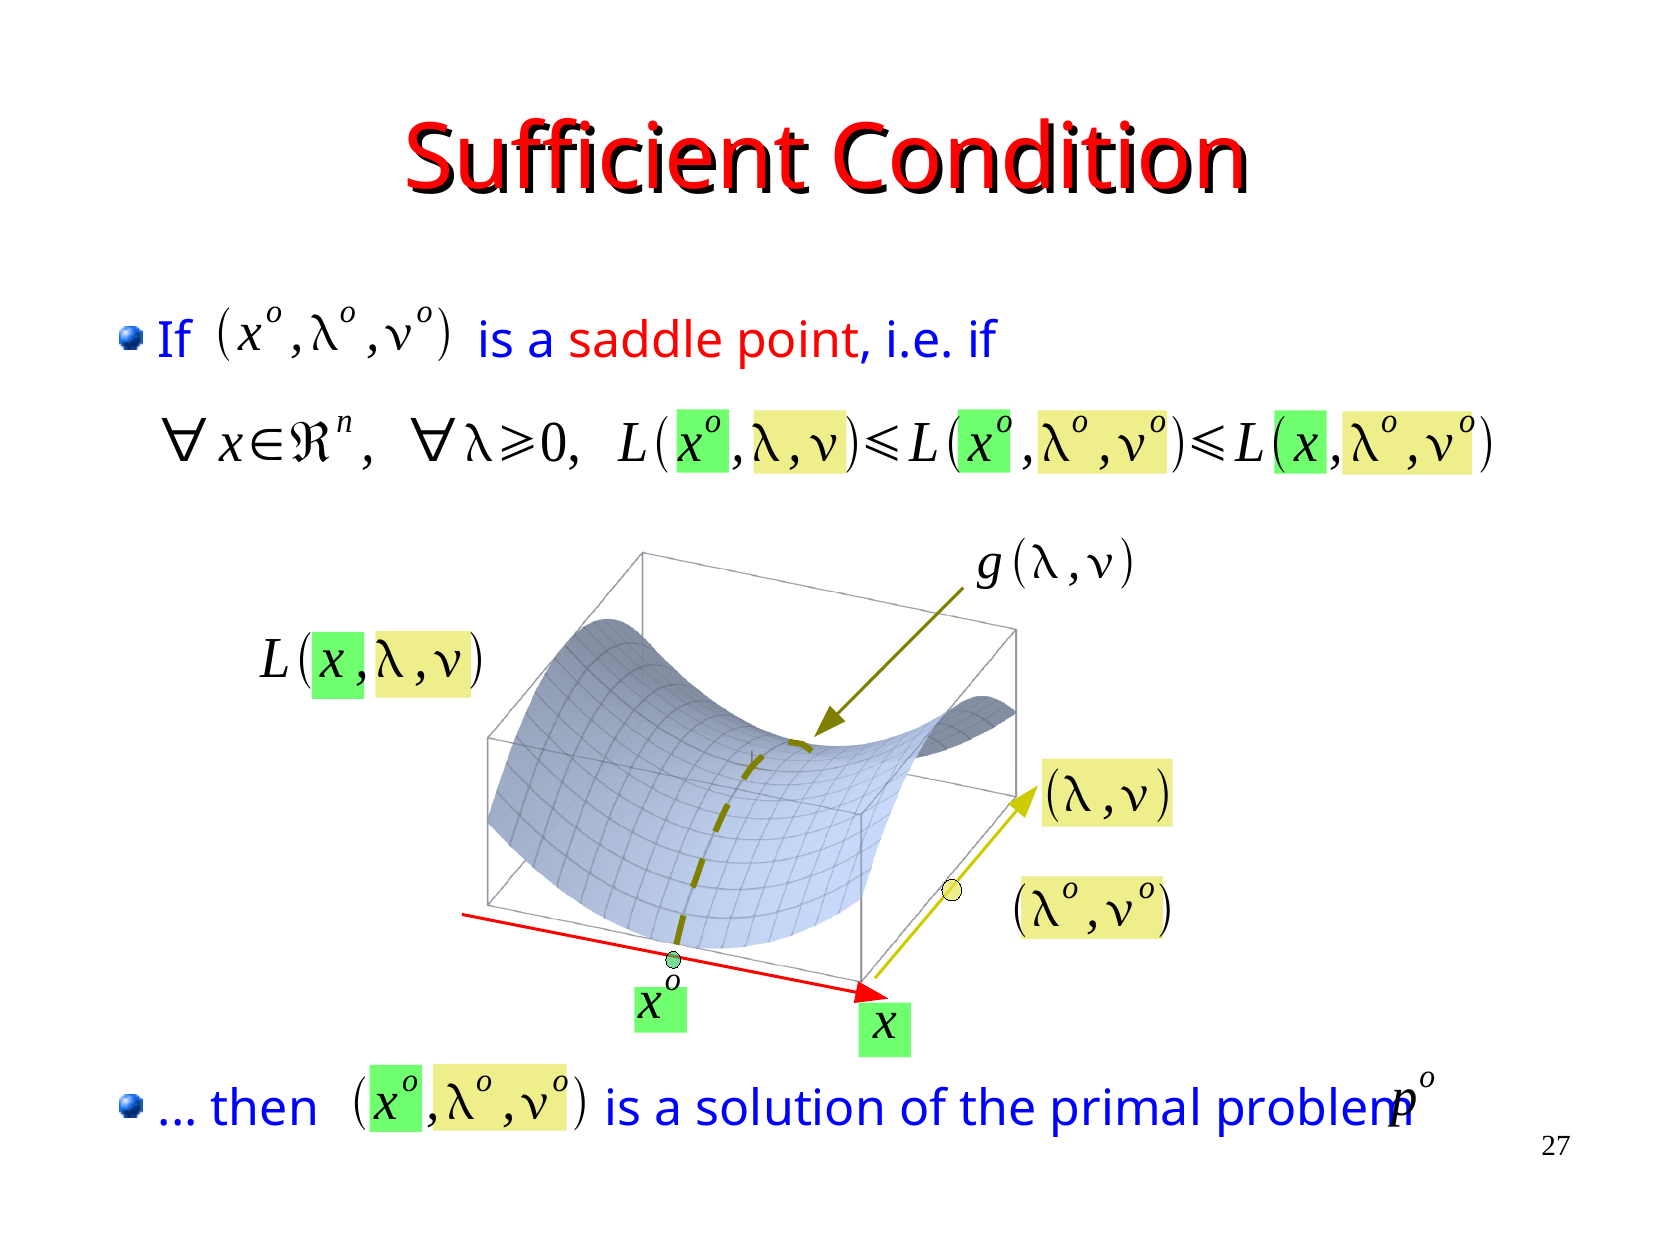

# Sufficient Condition
If is a saddle point, i.e. if
... then is a solution of the primal problem
27